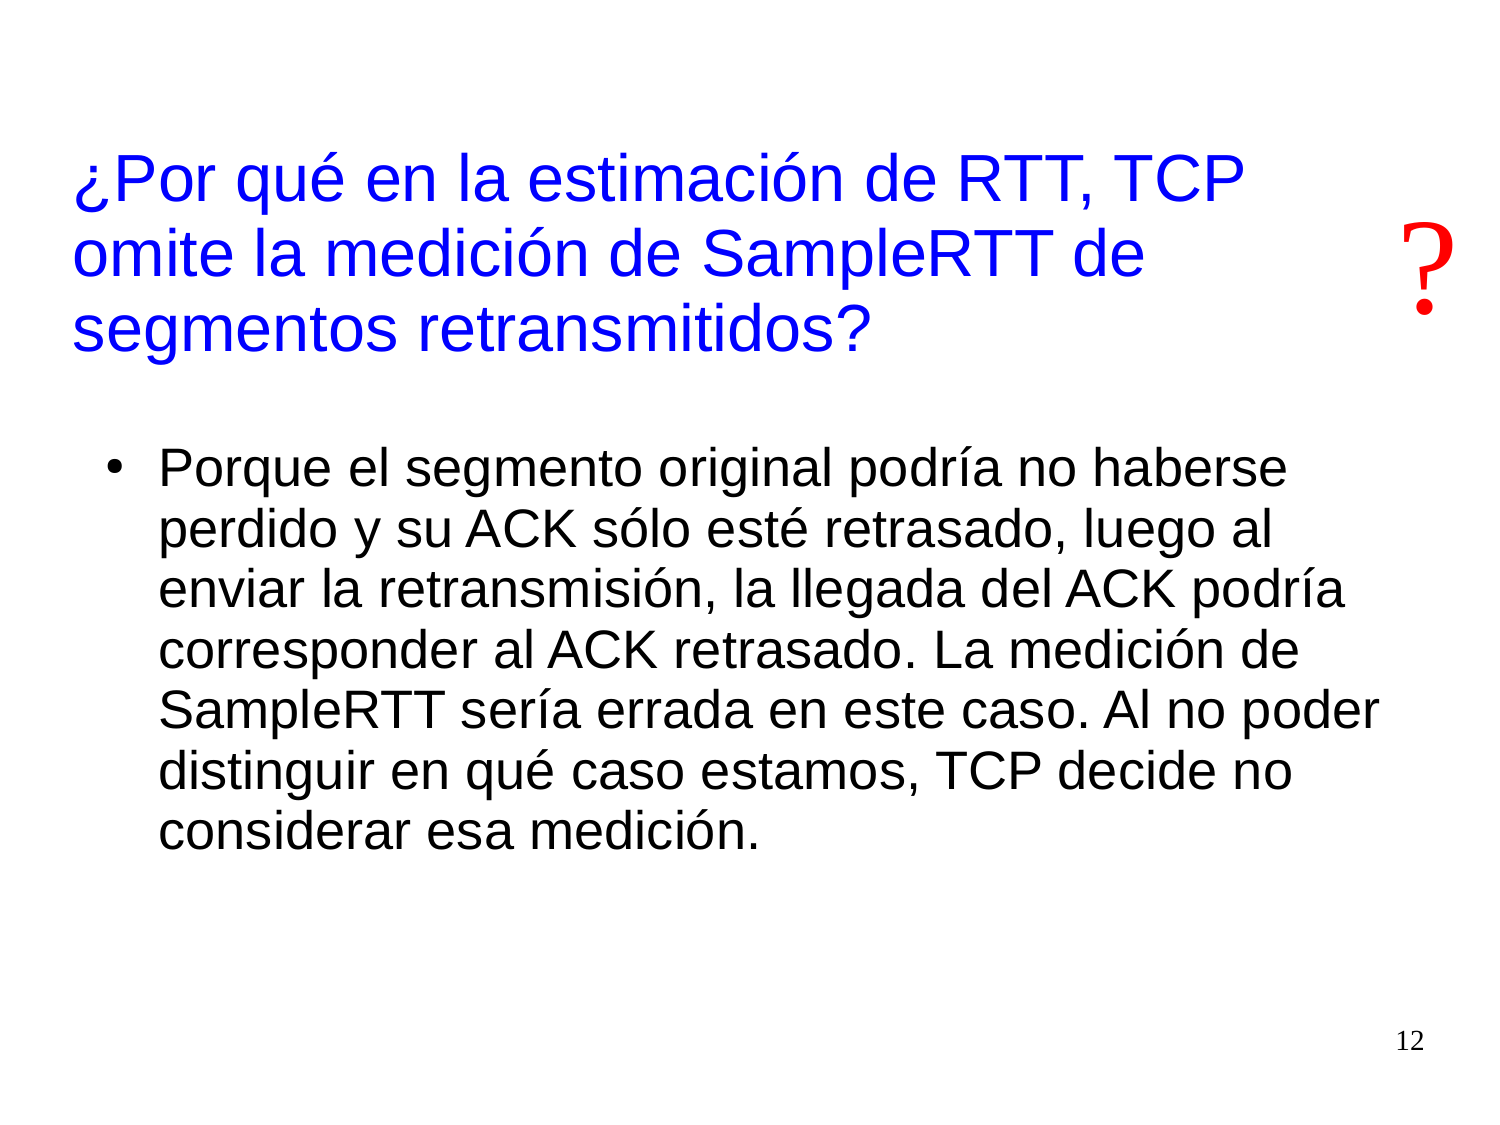

# ¿Por qué en la estimación de RTT, TCP omite la medición de SampleRTT de segmentos retransmitidos?
Porque el segmento original podría no haberse perdido y su ACK sólo esté retrasado, luego al enviar la retransmisión, la llegada del ACK podría corresponder al ACK retrasado. La medición de SampleRTT sería errada en este caso. Al no poder distinguir en qué caso estamos, TCP decide no considerar esa medición.
12